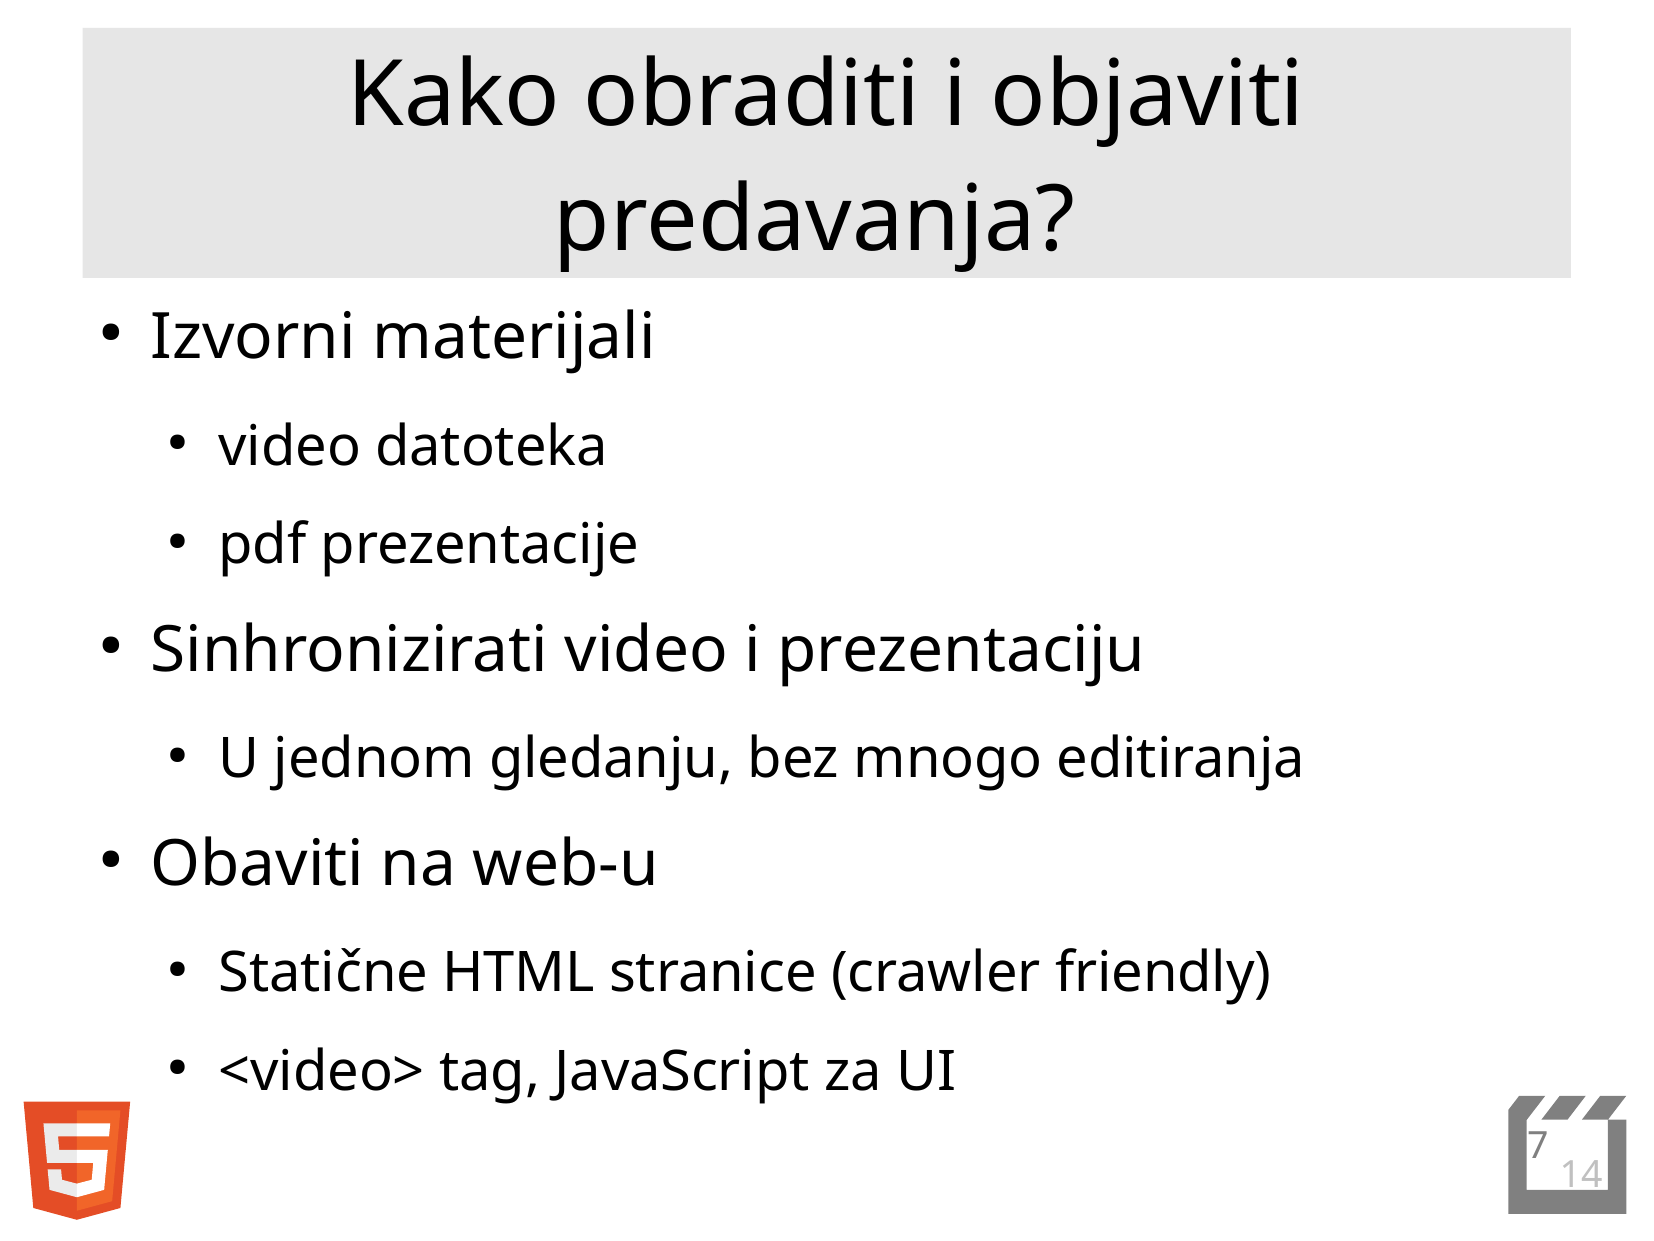

# Kako obraditi i objaviti predavanja?
Izvorni materijali
video datoteka
pdf prezentacije
Sinhronizirati video i prezentaciju
U jednom gledanju, bez mnogo editiranja
Obaviti na web-u
Statične HTML stranice (crawler friendly)
<video> tag, JavaScript za UI